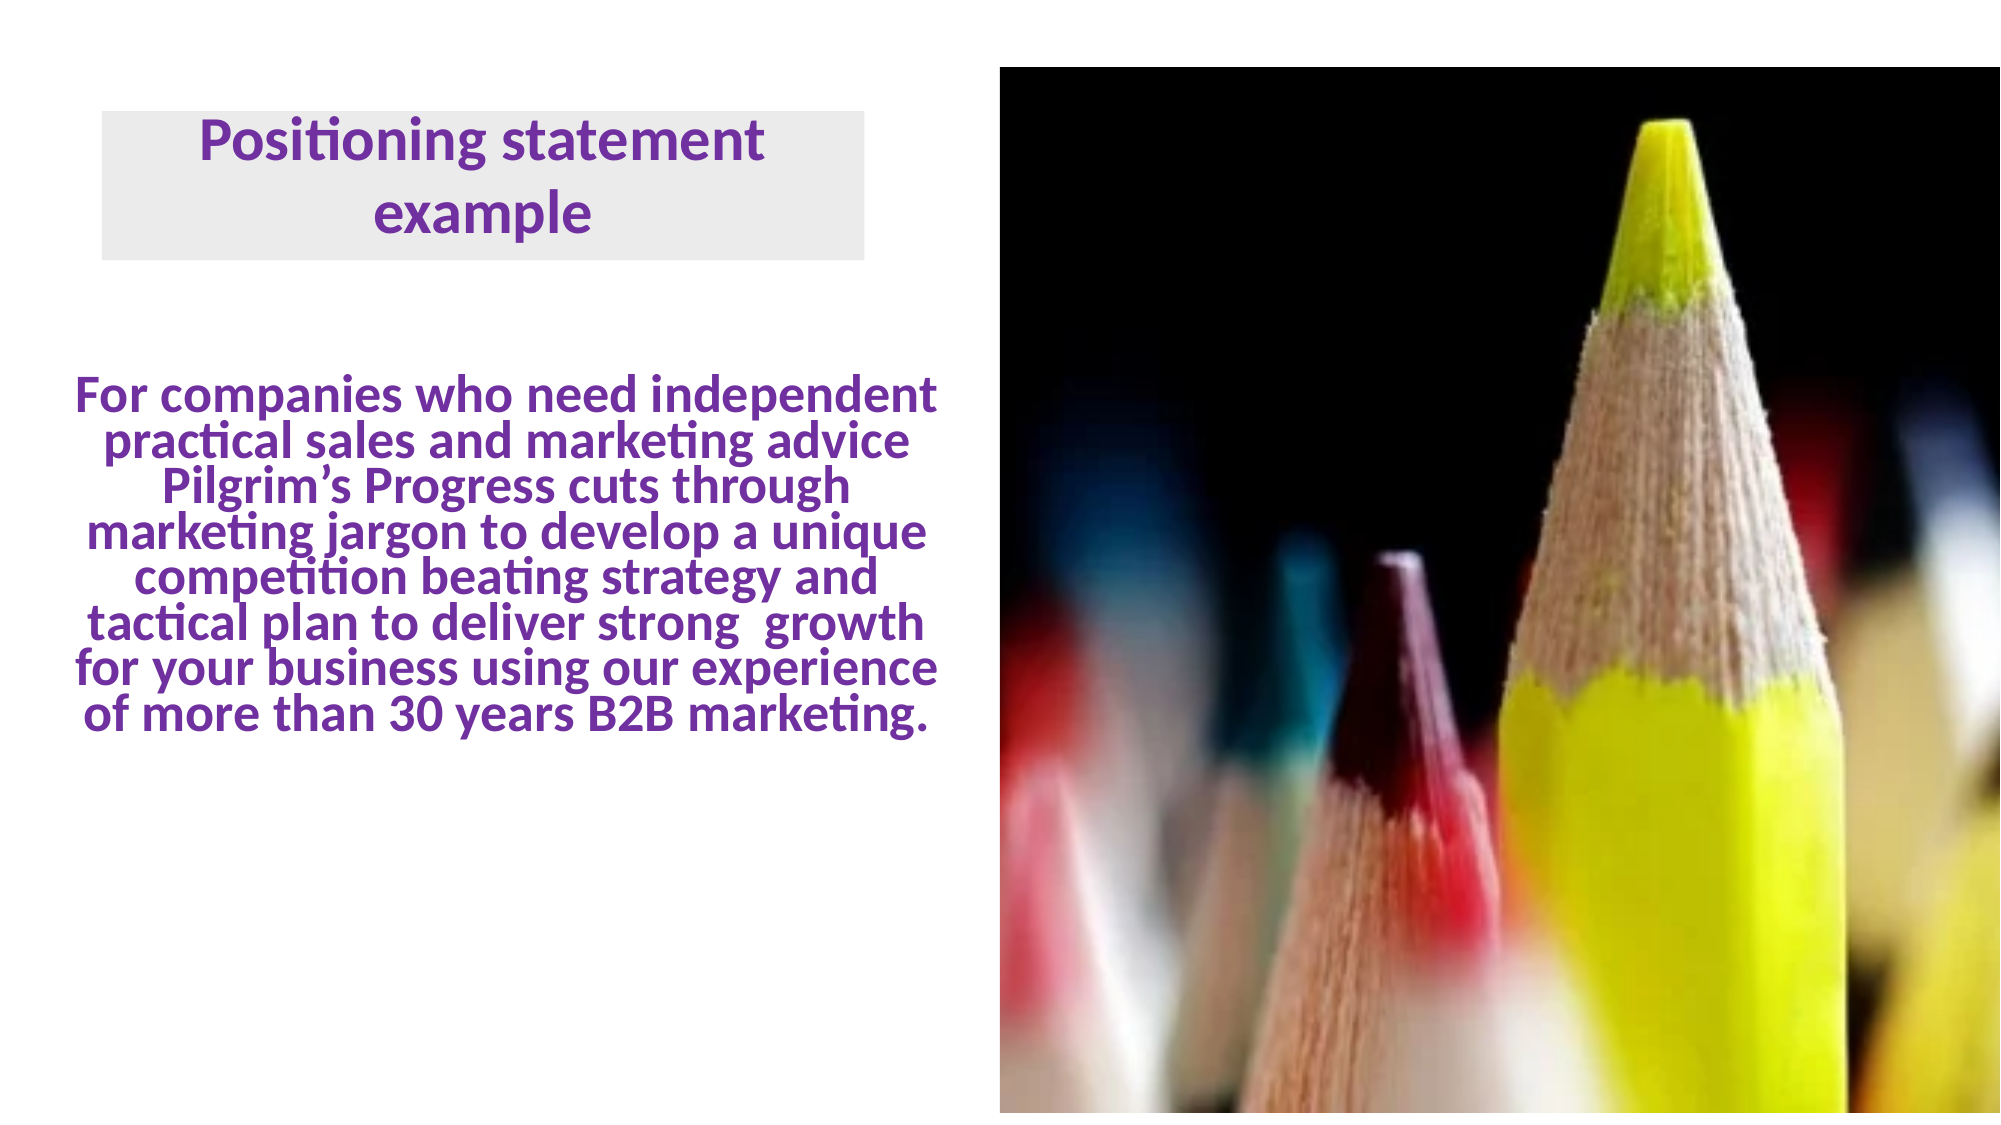

Positioning statement
example
For companies who need independent practical sales and marketing advice Pilgrim’s Progress cuts through marketing jargon to develop a unique competition beating strategy and tactical plan to deliver strong growth for your business using our experience of more than 30 years B2B marketing.
#